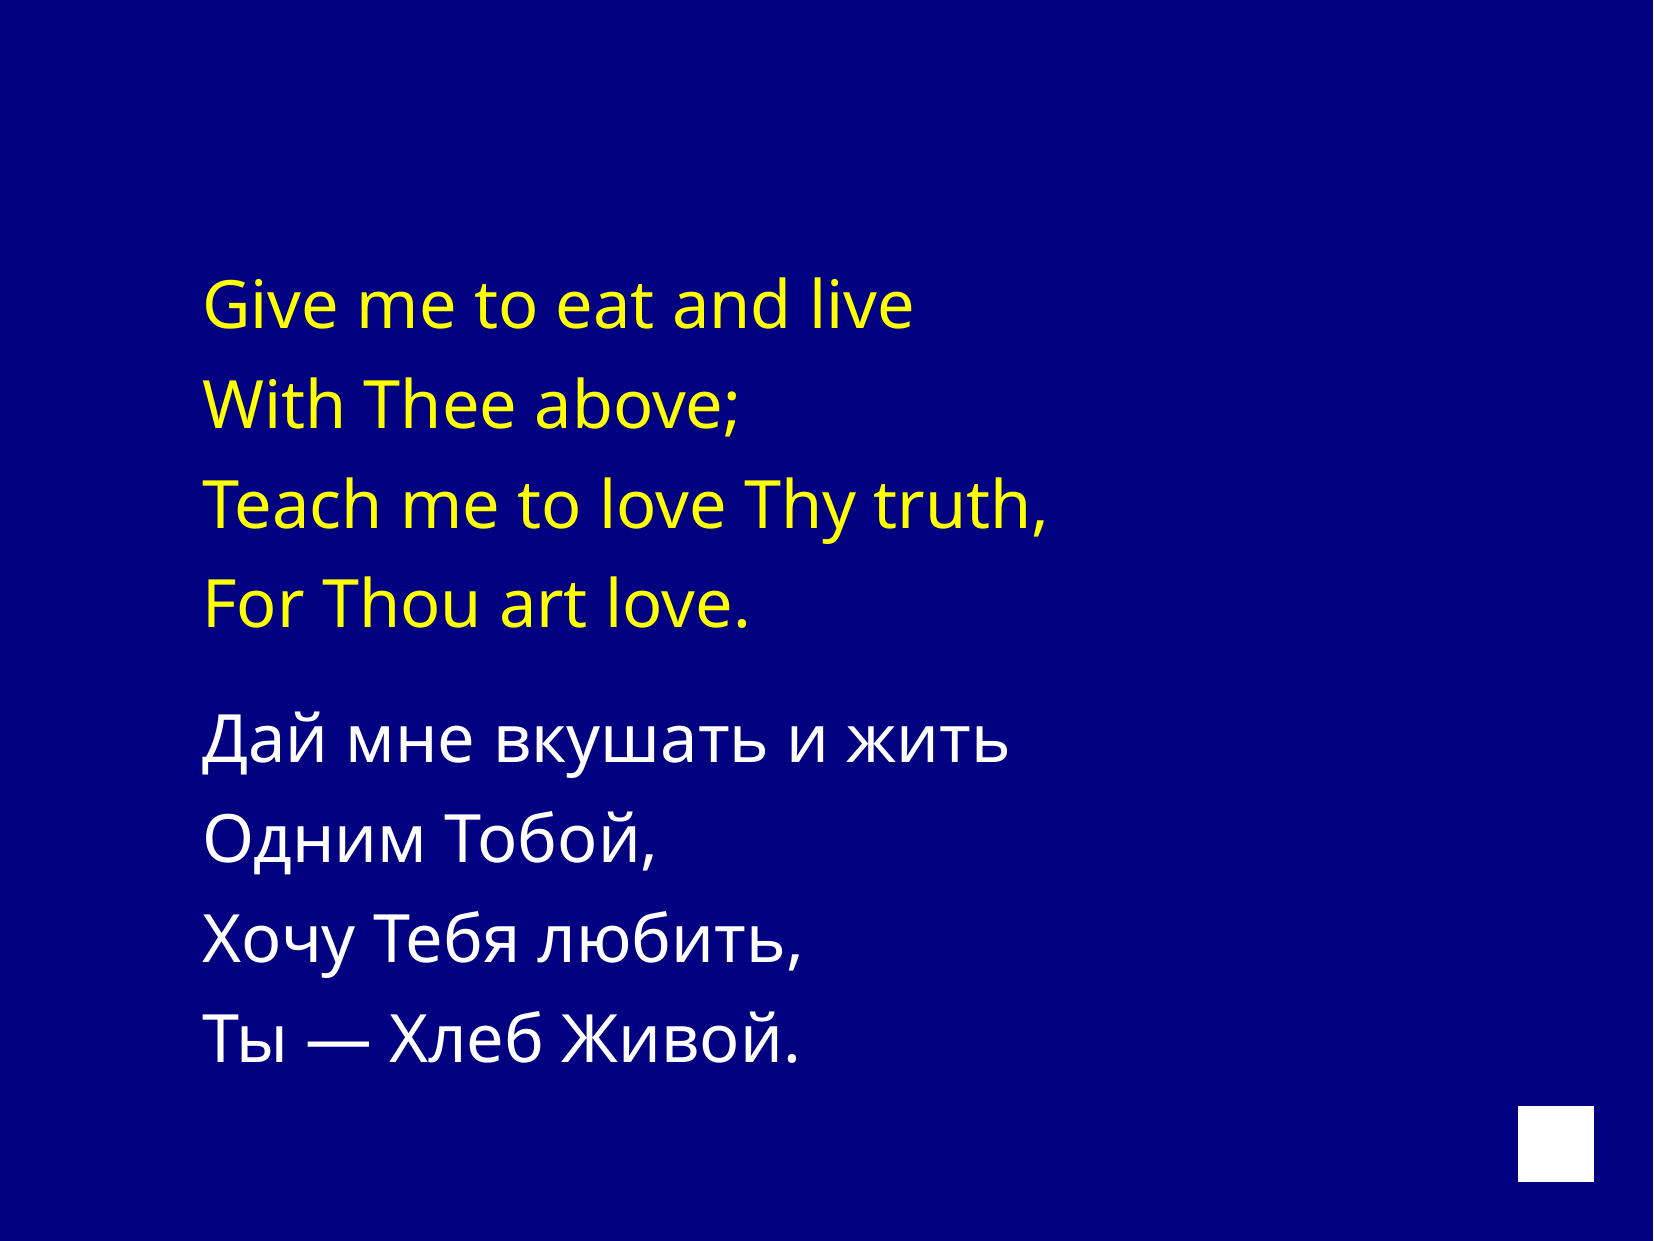

Give me to eat and live
	With Thee above;
	Teach me to love Thy truth,
	For Thou art love.
	Дай мне вкушать и жить
	Одним Тобой,
	Хочу Тебя любить,
	Ты — Хлеб Живой.